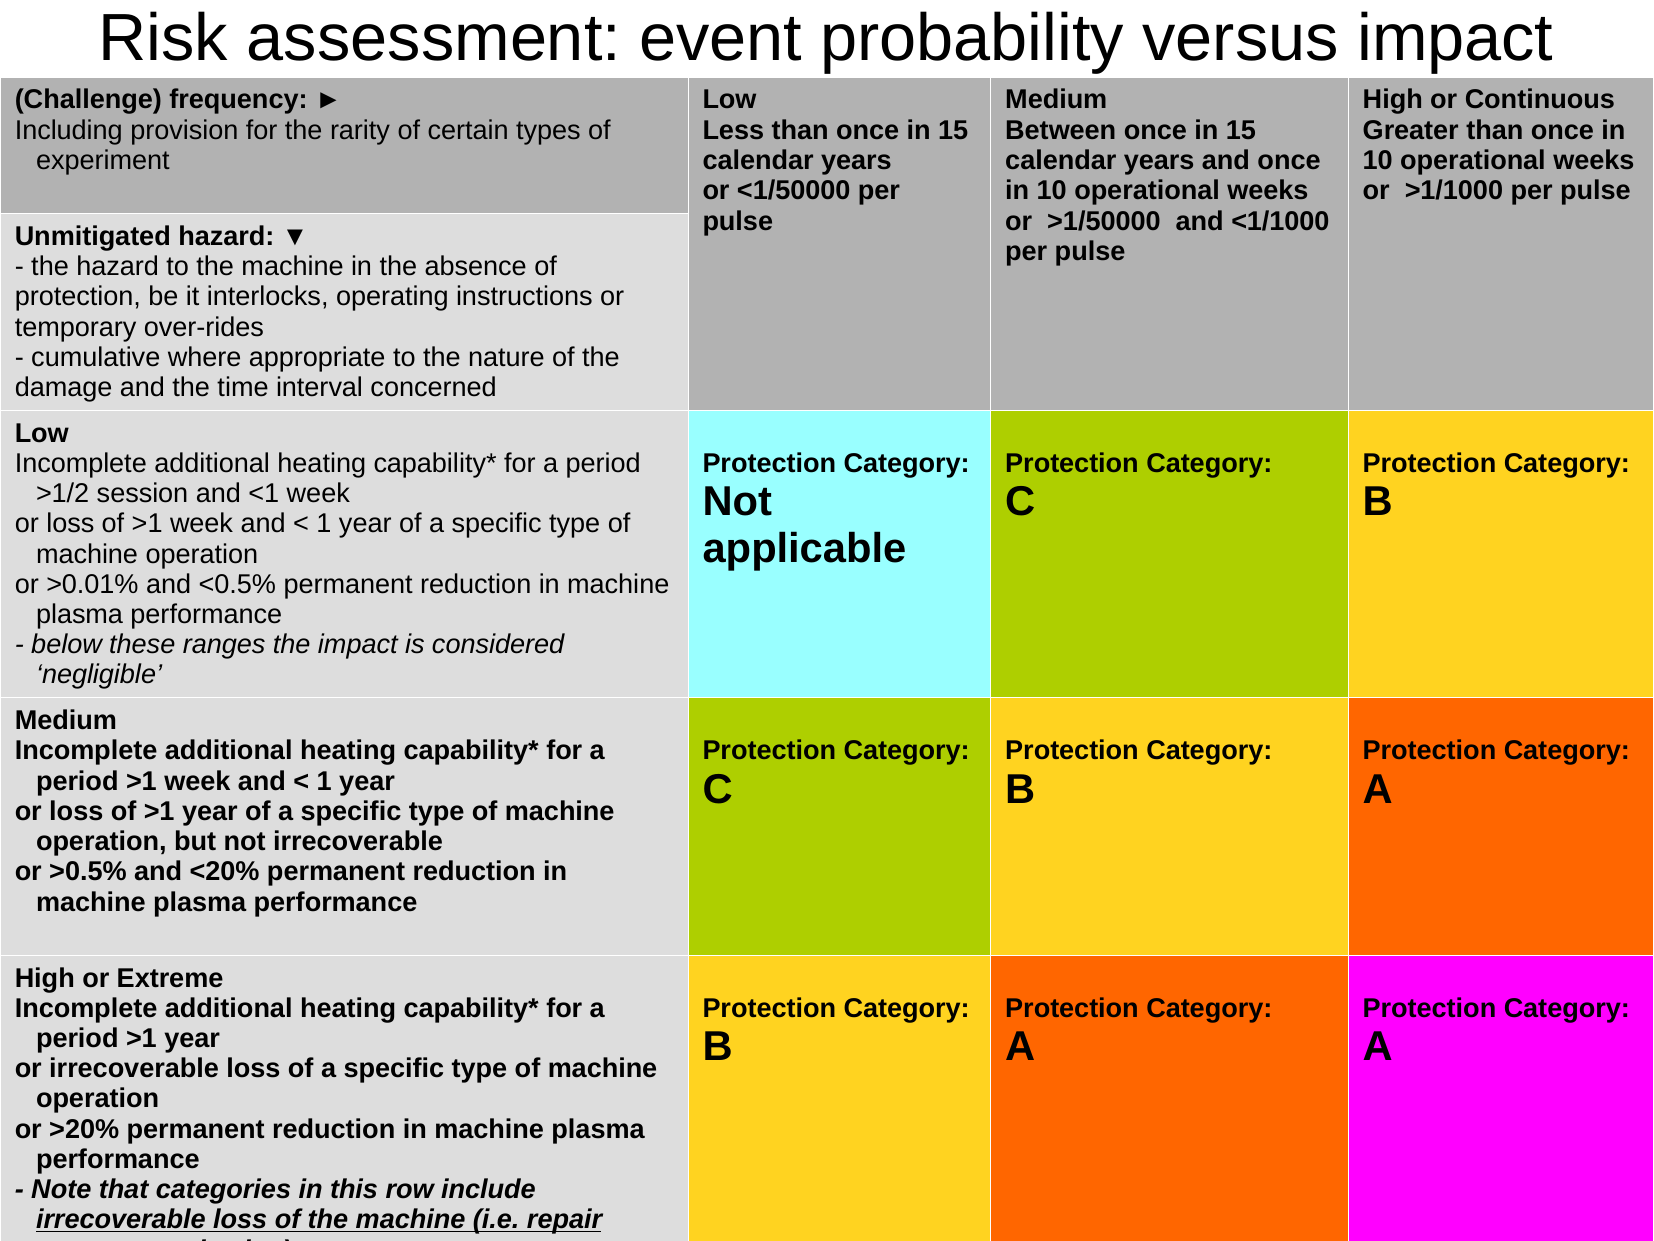

# Risk assessment: event probability versus impact
| (Challenge) frequency: ► Including provision for the rarity of certain types of experiment | Low Less than once in 15 calendar years or <1/50000 per pulse | Medium Between once in 15 calendar years and once in 10 operational weeks or >1/50000 and <1/1000 per pulse | High or Continuous Greater than once in 10 operational weeks or >1/1000 per pulse |
| --- | --- | --- | --- |
| Unmitigated hazard: ▼ - the hazard to the machine in the absence of protection, be it interlocks, operating instructions or temporary over-rides - cumulative where appropriate to the nature of the damage and the time interval concerned | | | |
| Low Incomplete additional heating capability\* for a period >1/2 session and <1 week or loss of >1 week and < 1 year of a specific type of machine operation or >0.01% and <0.5% permanent reduction in machine plasma performance - below these ranges the impact is considered ‘negligible’ | Protection Category: Not applicable | Protection Category: C | Protection Category: B |
| Medium Incomplete additional heating capability\* for a period >1 week and < 1 year or loss of >1 year of a specific type of machine operation, but not irrecoverable or >0.5% and <20% permanent reduction in machine plasma performance | Protection Category: C | Protection Category: B | Protection Category: A |
| High or Extreme Incomplete additional heating capability\* for a period >1 year or irrecoverable loss of a specific type of machine operation or >20% permanent reduction in machine plasma performance - Note that categories in this row include irrecoverable loss of the machine (i.e. repair costs exceed value) | Protection Category: B | Protection Category: A | Protection Category: A |
12